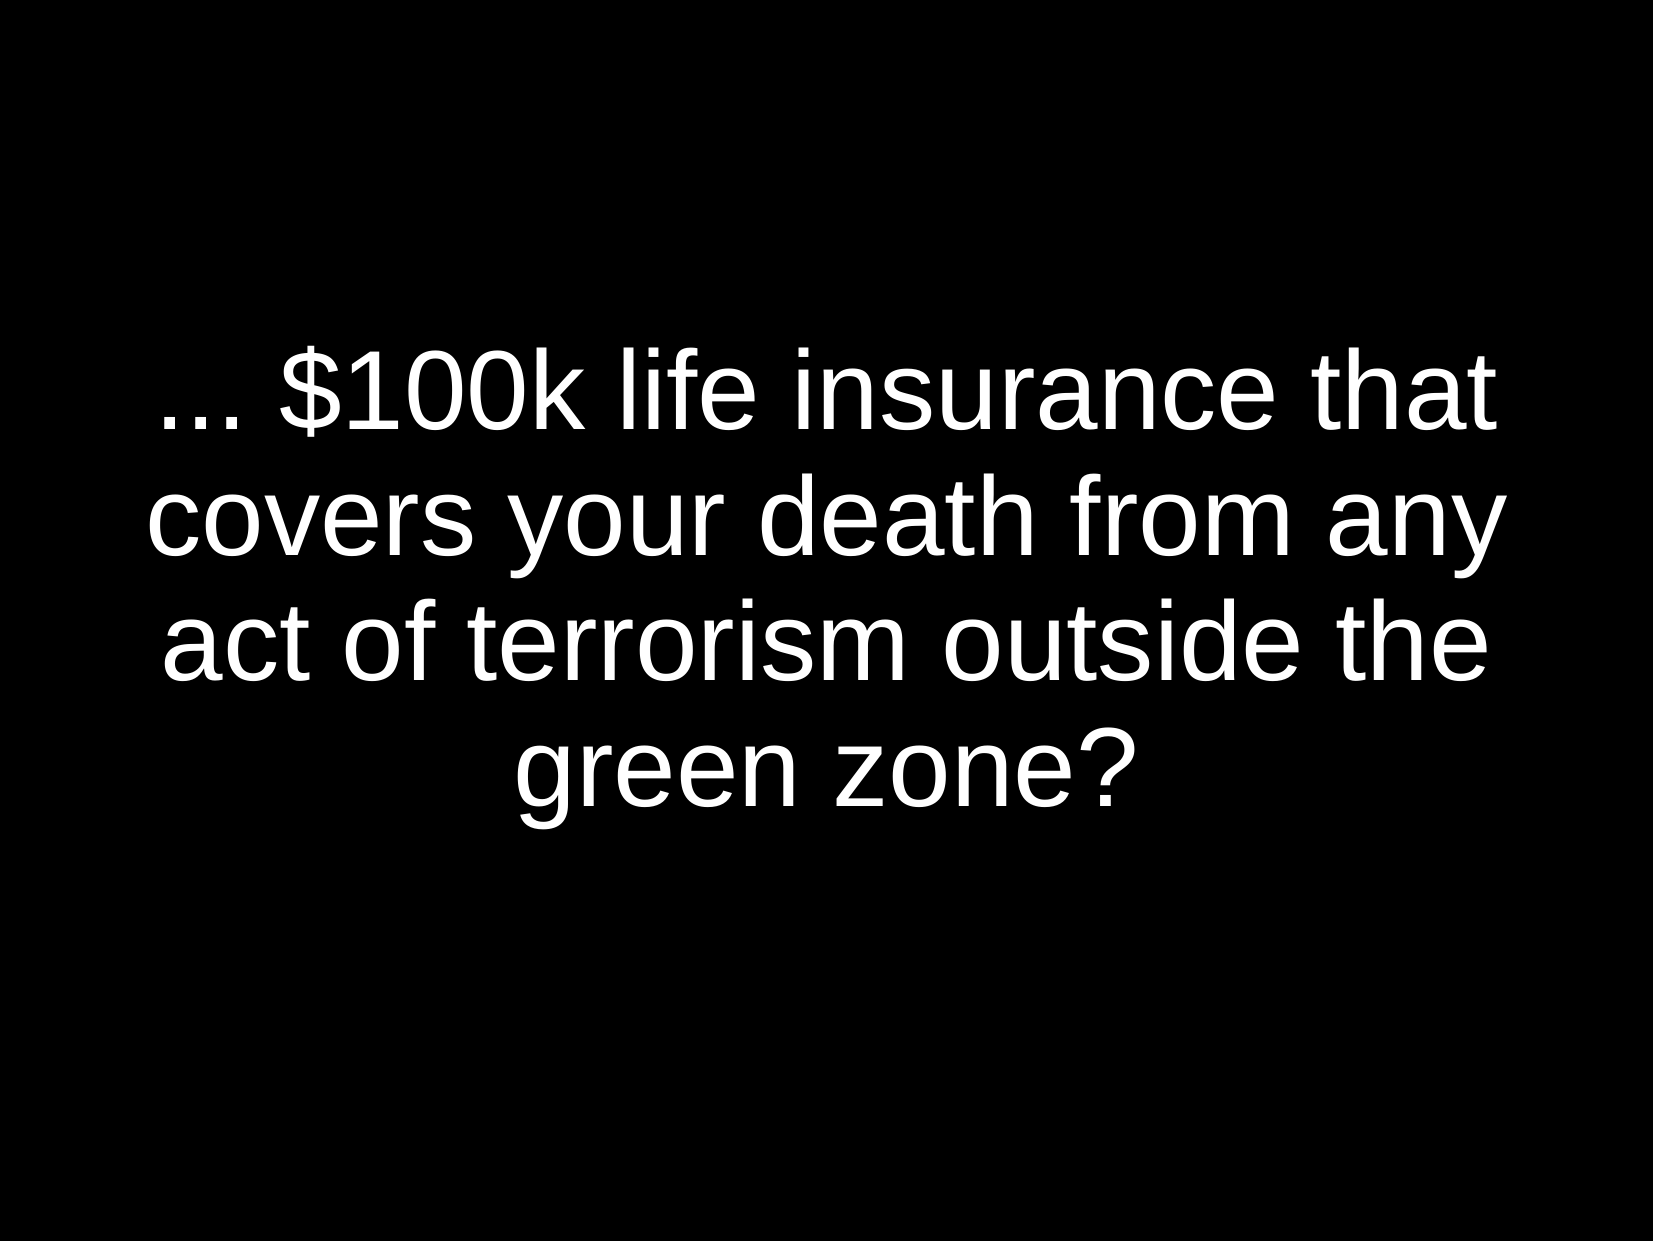

# ... $100k life insurance that covers your death from any act of terrorism outside the green zone?